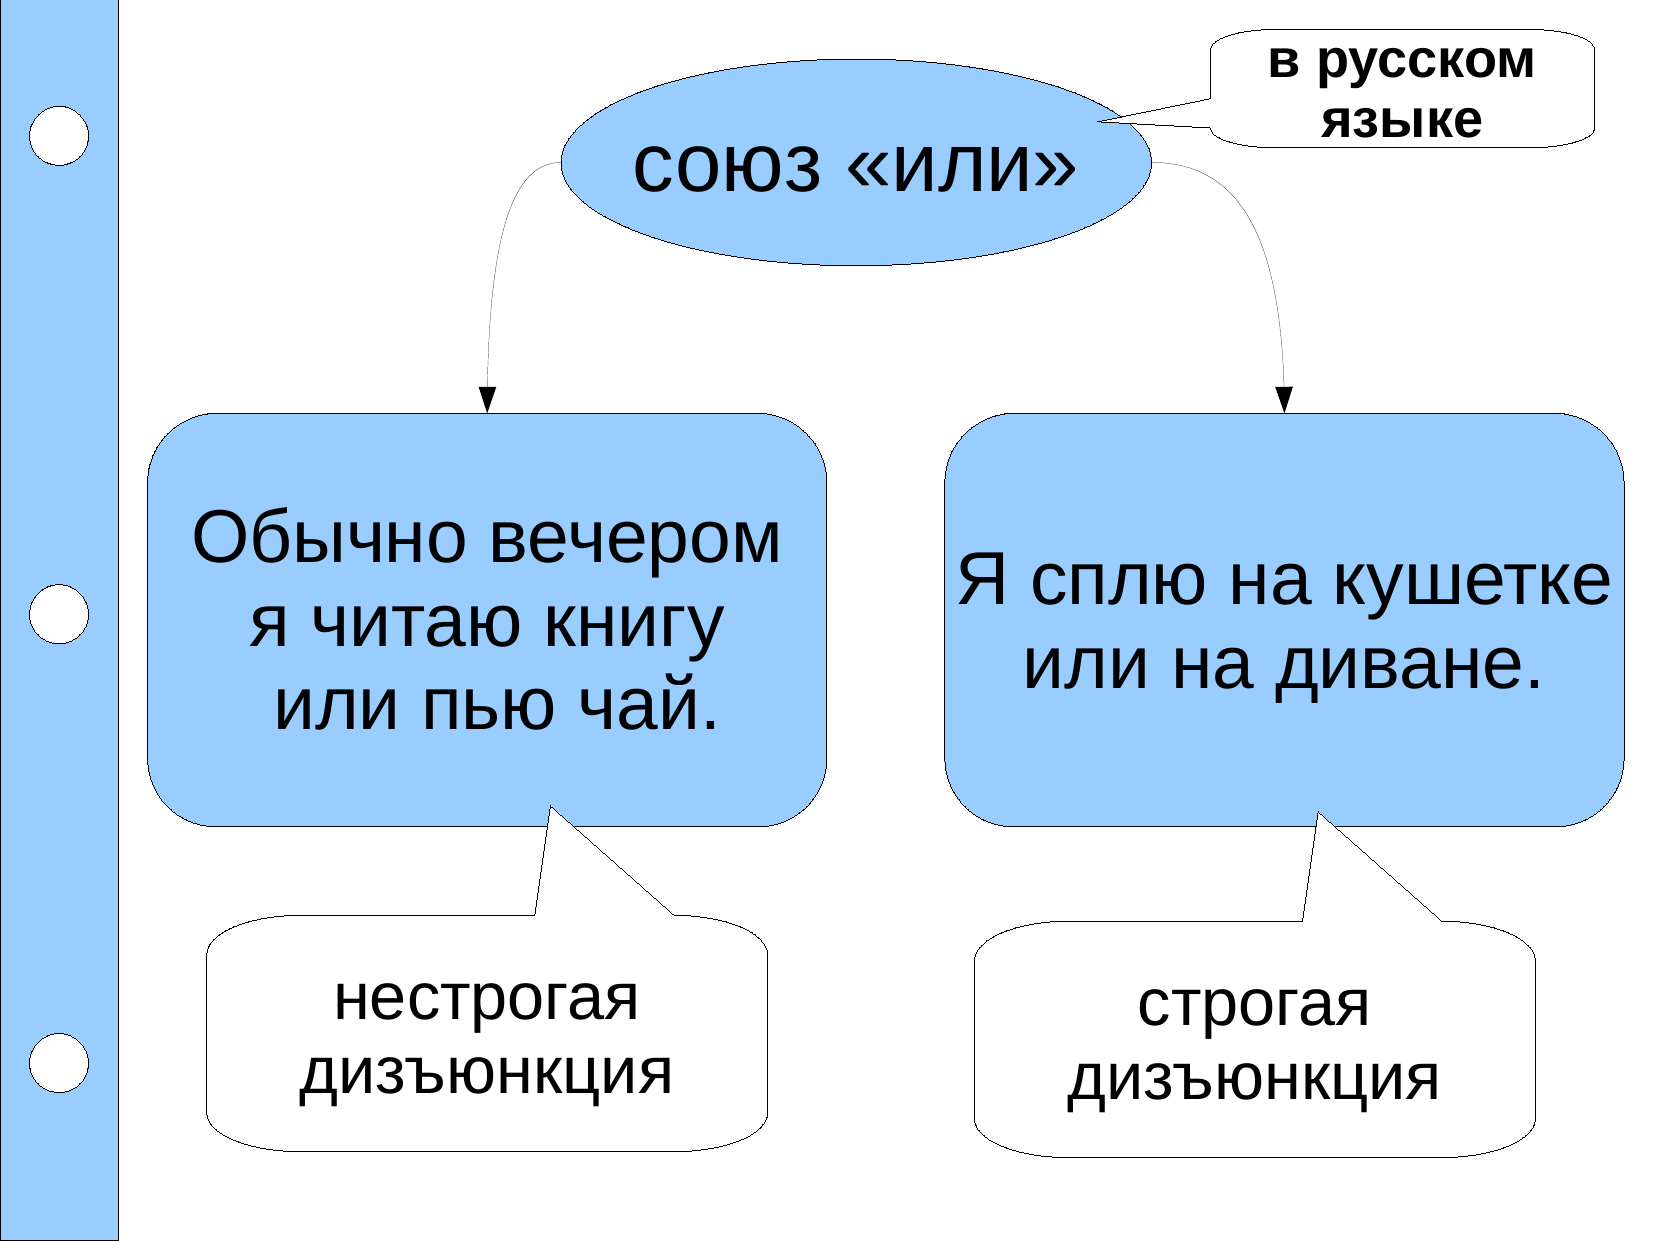

в русском
языке
союз «или»
Обычно вечером
я читаю книгу
 или пью чай.
Я сплю на кушетке
или на диване.
нестрогая
дизъюнкция
строгая
дизъюнкция